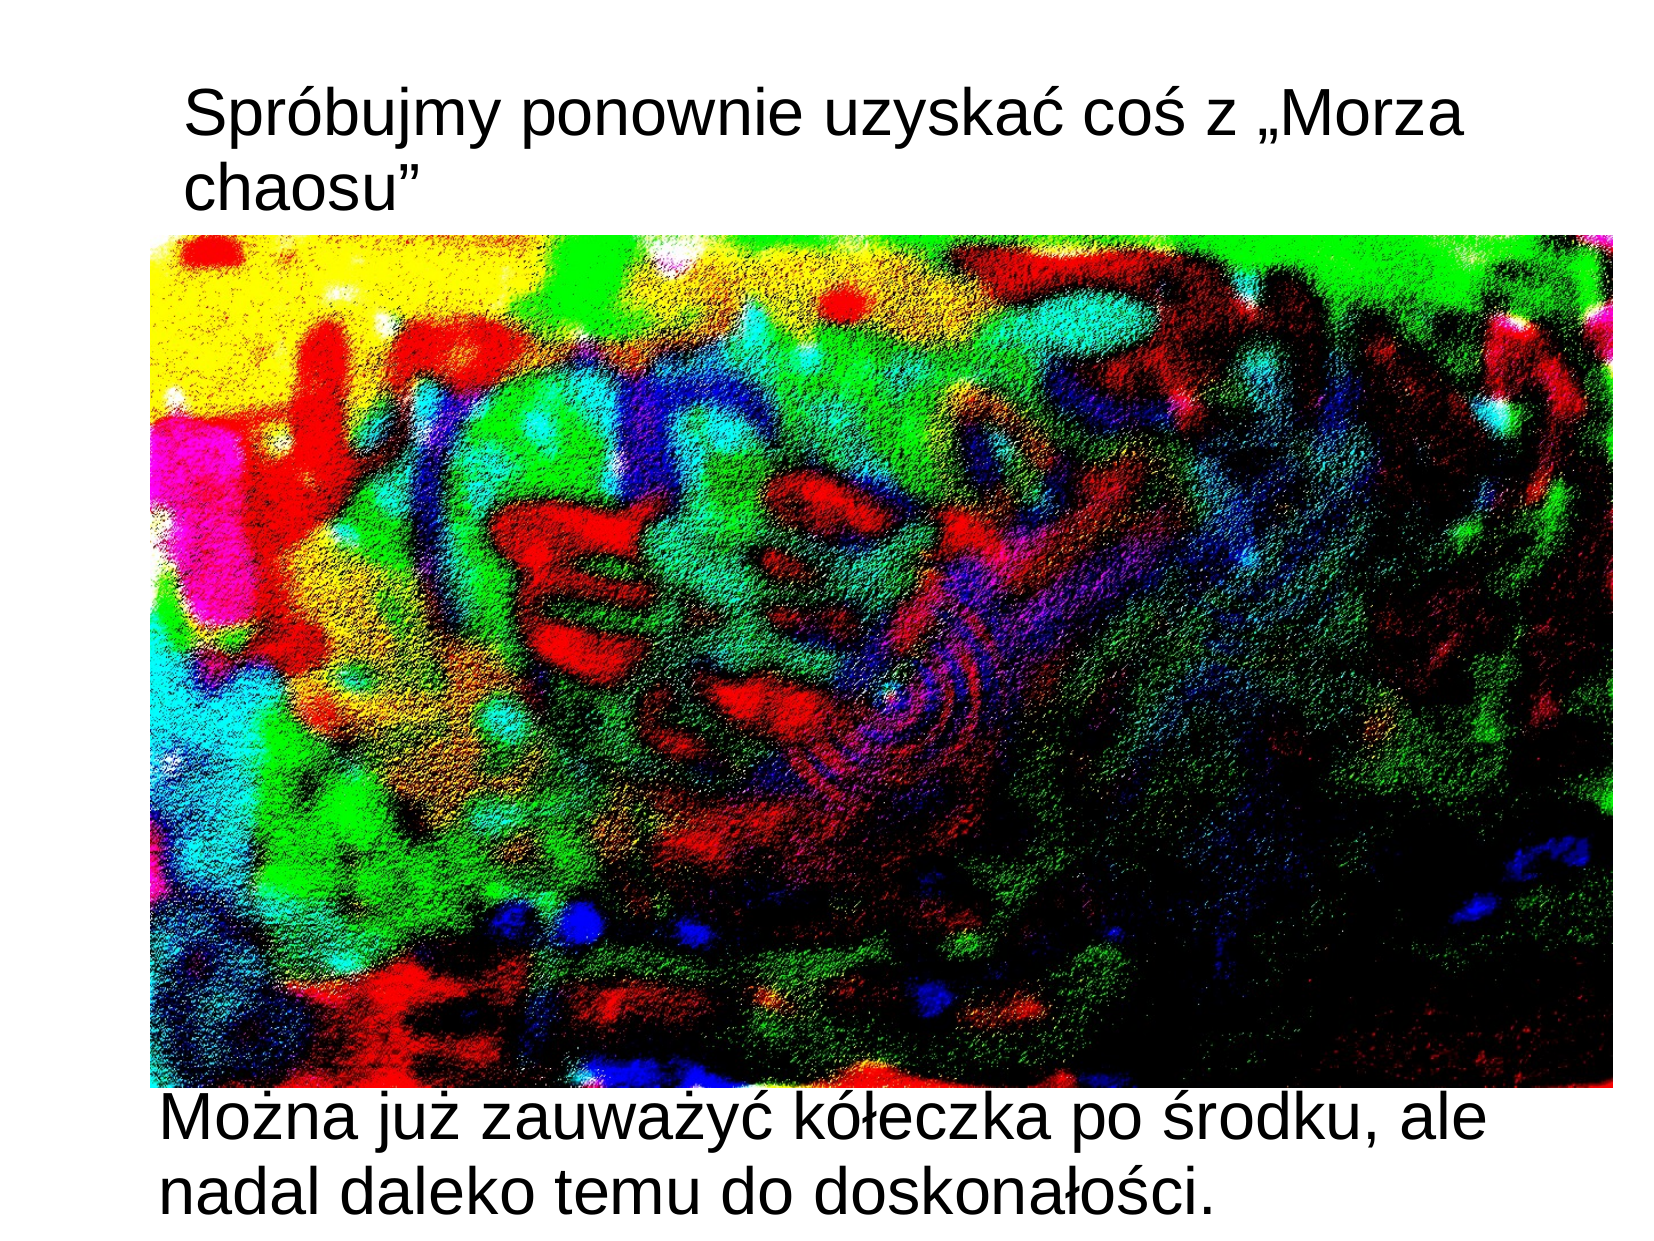

# Spróbujmy ponownie uzyskać coś z „Morza chaosu”
Można już zauważyć kółeczka po środku, ale nadal daleko temu do doskonałości.